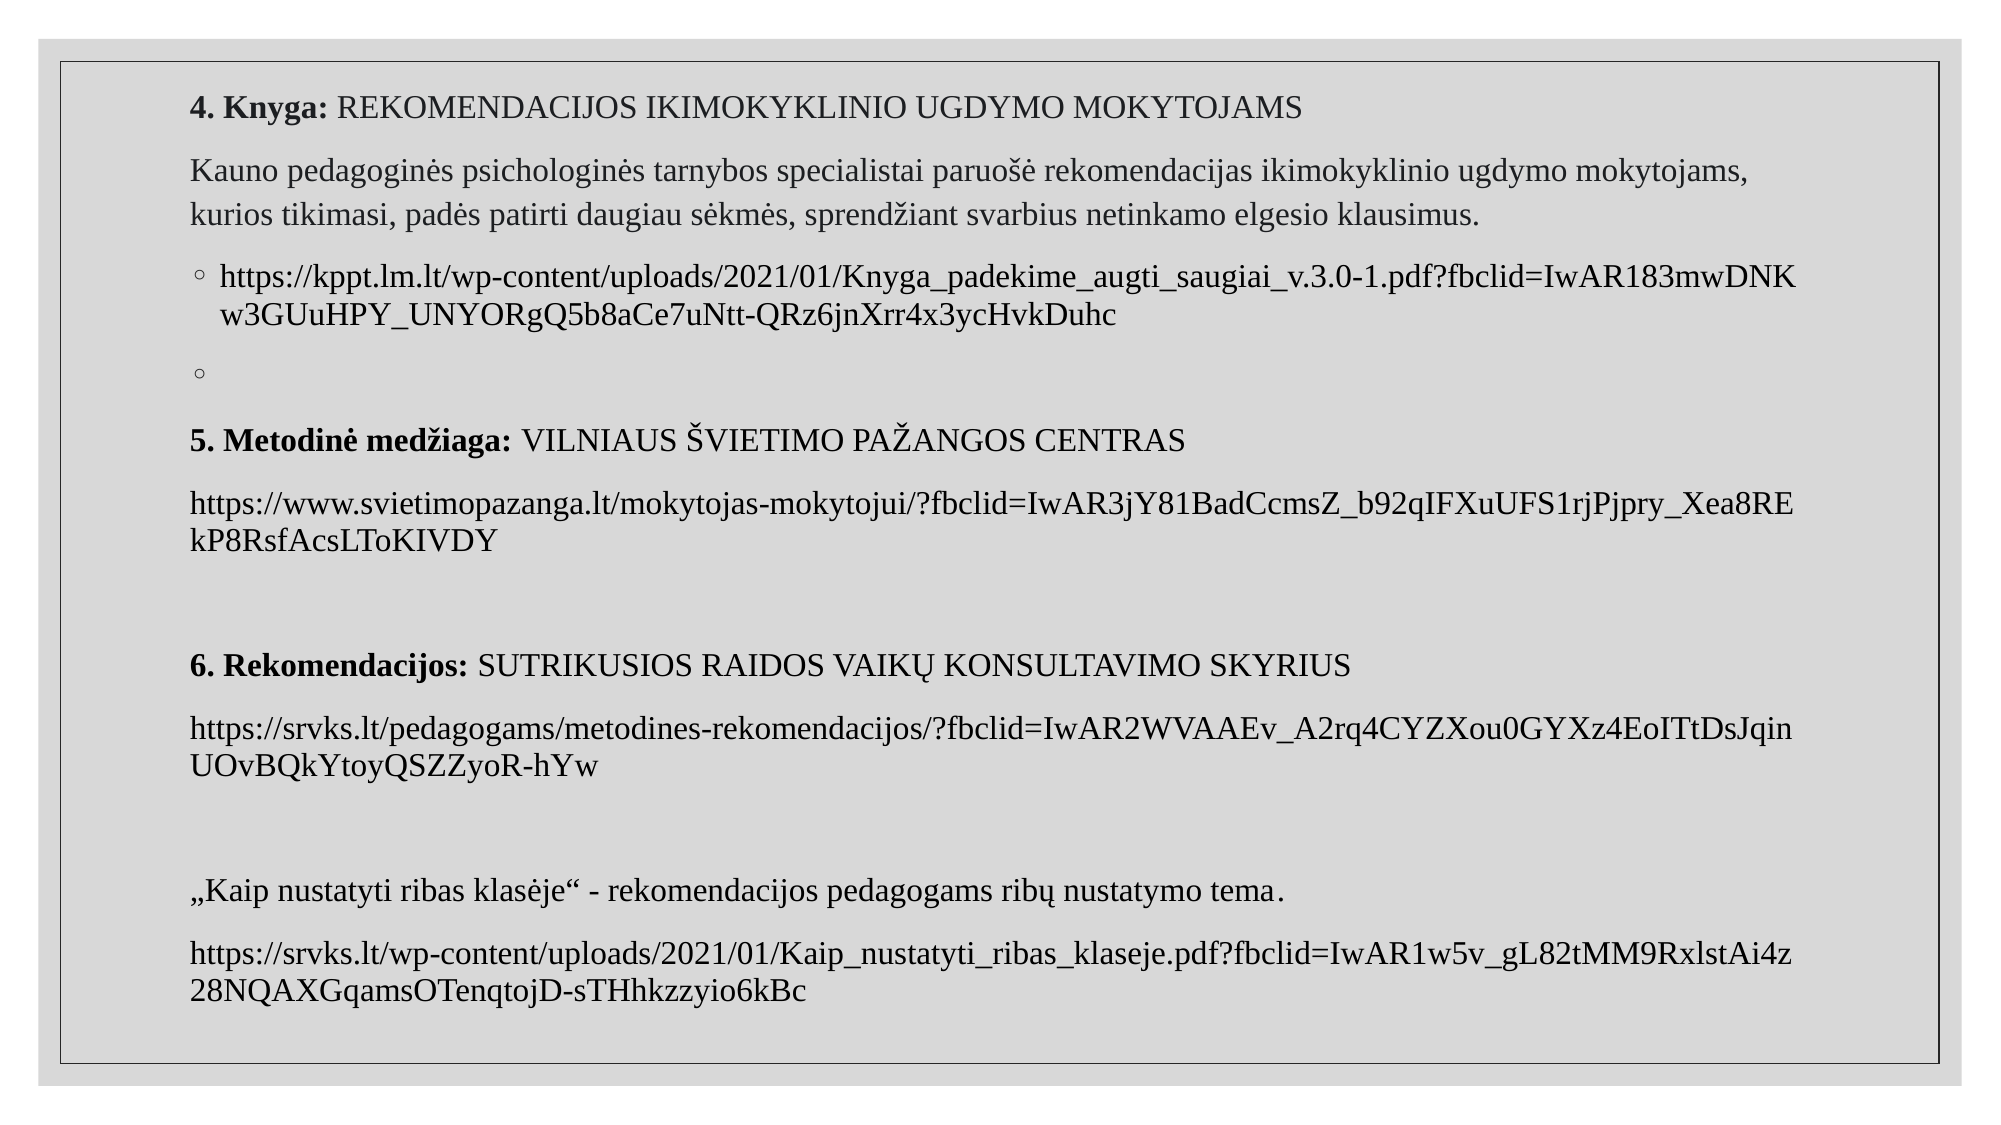

# 4. Knyga: REKOMENDACIJOS IKIMOKYKLINIO UGDYMO MOKYTOJAMS
Kauno pedagoginės psichologinės tarnybos specialistai paruošė rekomendacijas ikimokyklinio ugdymo mokytojams, kurios tikimasi, padės patirti daugiau sėkmės, sprendžiant svarbius netinkamo elgesio klausimus.
https://kppt.lm.lt/wp-content/uploads/2021/01/Knyga_padekime_augti_saugiai_v.3.0-1.pdf?fbclid=IwAR183mwDNKw3GUuHPY_UNYORgQ5b8aCe7uNtt-QRz6jnXrr4x3ycHvkDuhc
5. Metodinė medžiaga: VILNIAUS ŠVIETIMO PAŽANGOS CENTRAS
https://www.svietimopazanga.lt/mokytojas-mokytojui/?fbclid=IwAR3jY81BadCcmsZ_b92qIFXuUFS1rjPjpry_Xea8REkP8RsfAcsLToKIVDY
6. Rekomendacijos: SUTRIKUSIOS RAIDOS VAIKŲ KONSULTAVIMO SKYRIUS
https://srvks.lt/pedagogams/metodines-rekomendacijos/?fbclid=IwAR2WVAAEv_A2rq4CYZXou0GYXz4EoITtDsJqinUOvBQkYtoyQSZZyoR-hYw
„Kaip nustatyti ribas klasėje“ - rekomendacijos pedagogams ribų nustatymo tema.
https://srvks.lt/wp-content/uploads/2021/01/Kaip_nustatyti_ribas_klaseje.pdf?fbclid=IwAR1w5v_gL82tMM9RxlstAi4z28NQAXGqamsOTenqtojD-sTHhkzzyio6kBc